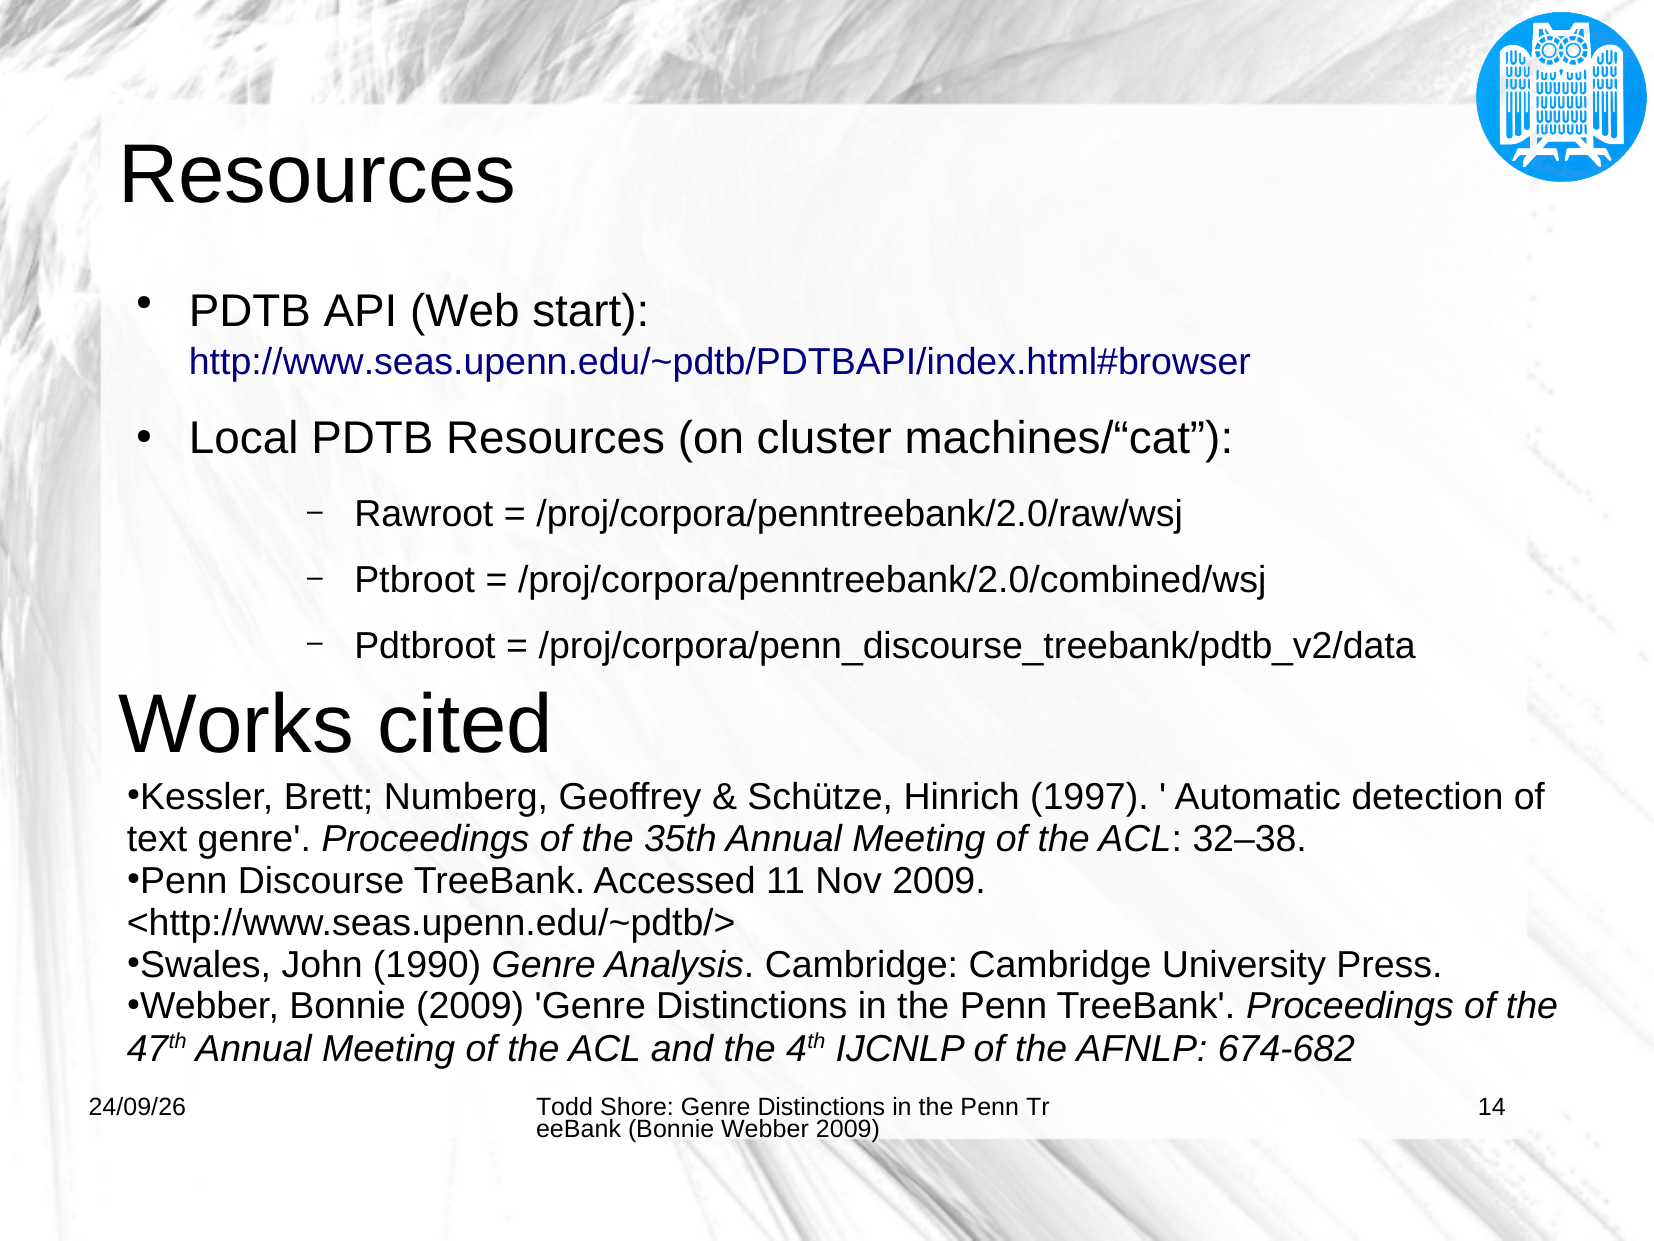

Resources
# PDTB API (Web start): http://www.seas.upenn.edu/~pdtb/PDTBAPI/index.html#browser
Local PDTB Resources (on cluster machines/“cat”):
Rawroot = /proj/corpora/penntreebank/2.0/raw/wsj
Ptbroot = /proj/corpora/penntreebank/2.0/combined/wsj
Pdtbroot = /proj/corpora/penn_discourse_treebank/pdtb_v2/data
Works cited
Kessler, Brett; Numberg, Geoffrey & Schütze, Hinrich (1997). ' Automatic detection of text genre'. Proceedings of the 35th Annual Meeting of the ACL: 32–38.
Penn Discourse TreeBank. Accessed 11 Nov 2009. <http://www.seas.upenn.edu/~pdtb/>
Swales, John (1990) Genre Analysis. Cambridge: Cambridge University Press.
Webber, Bonnie (2009) 'Genre Distinctions in the Penn TreeBank'. Proceedings of the 47th Annual Meeting of the ACL and the 4th IJCNLP of the AFNLP: 674-682
Todd Shore: Genre Distinctions in the Penn TreeBank (Bonnie Webber 2009)
14